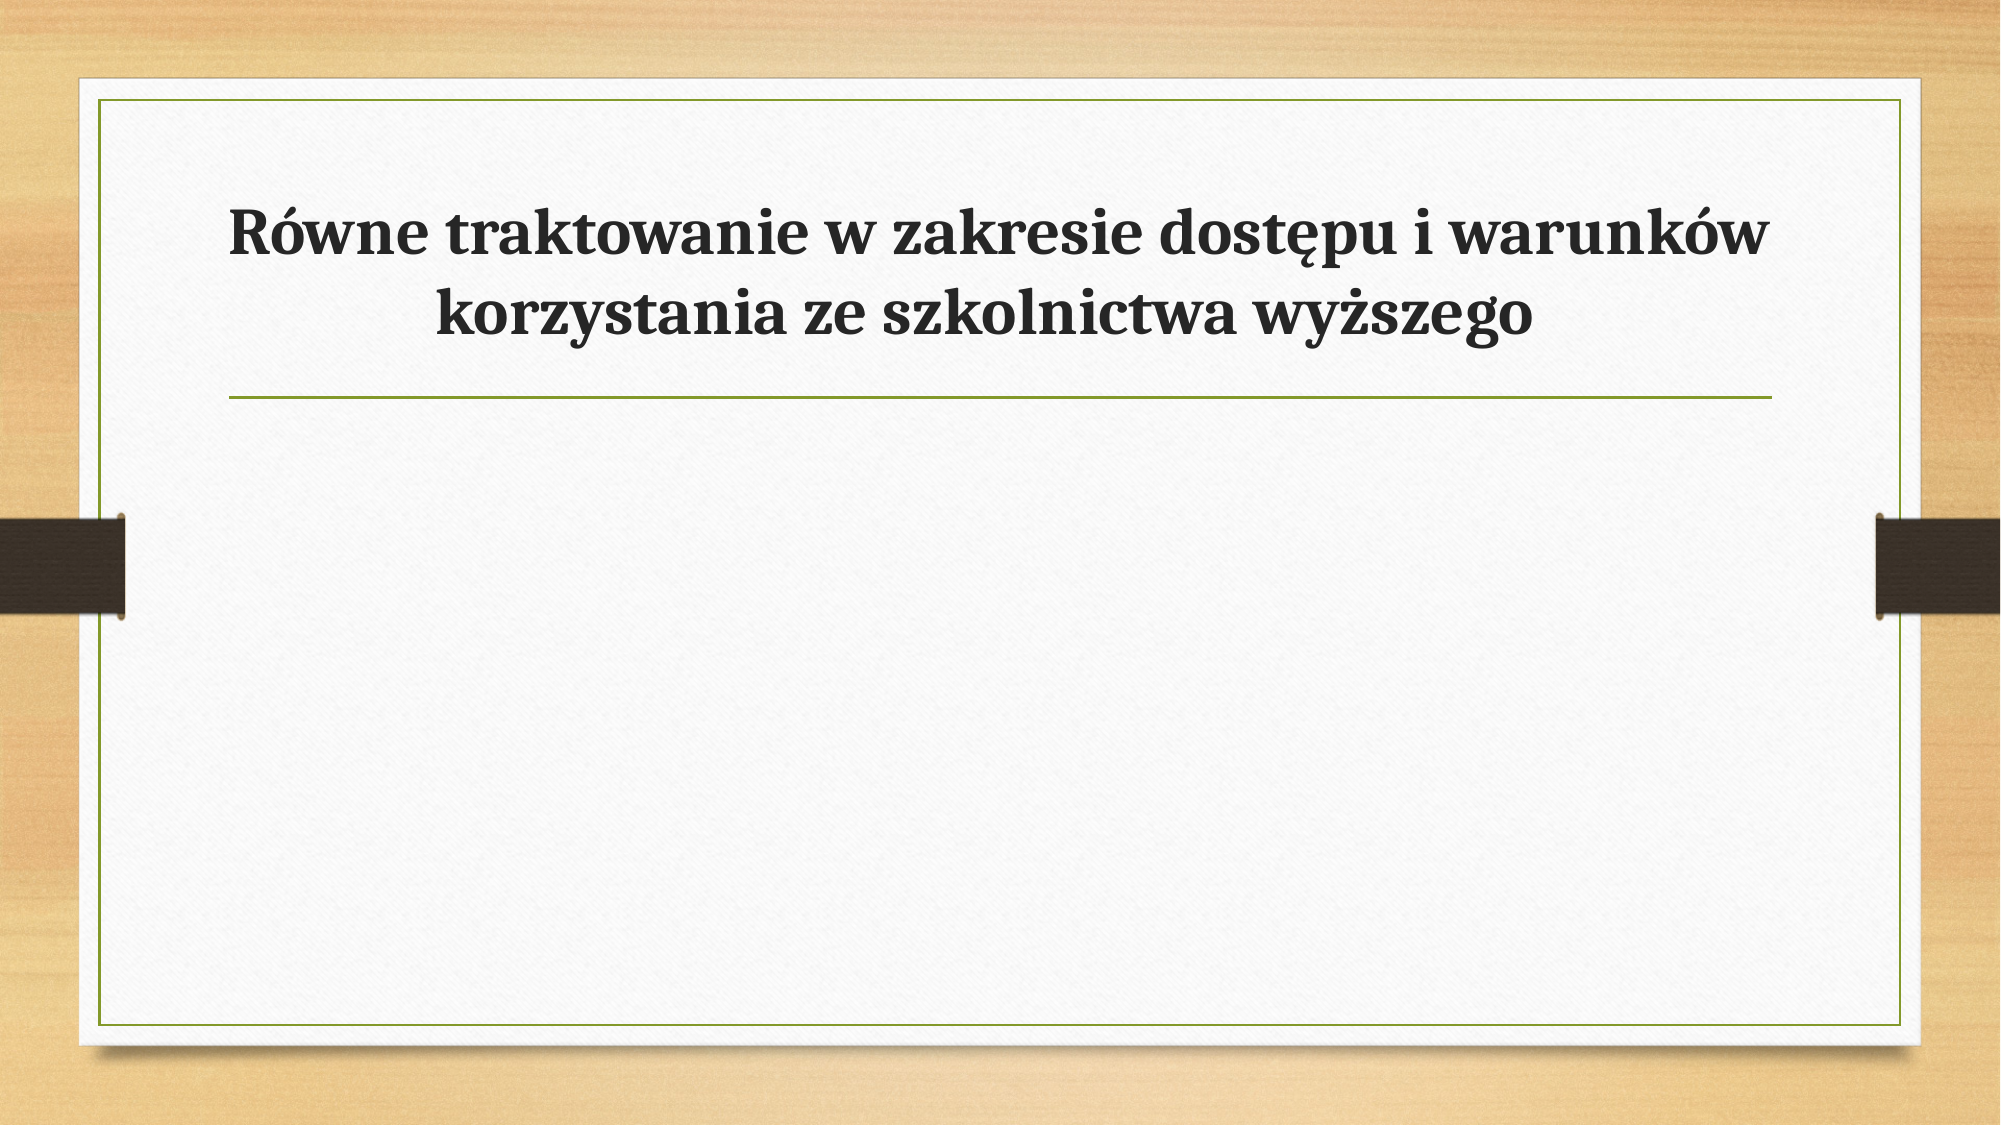

# Równe traktowanie w zakresie dostępu i warunków korzystania ze szkolnictwa wyższego